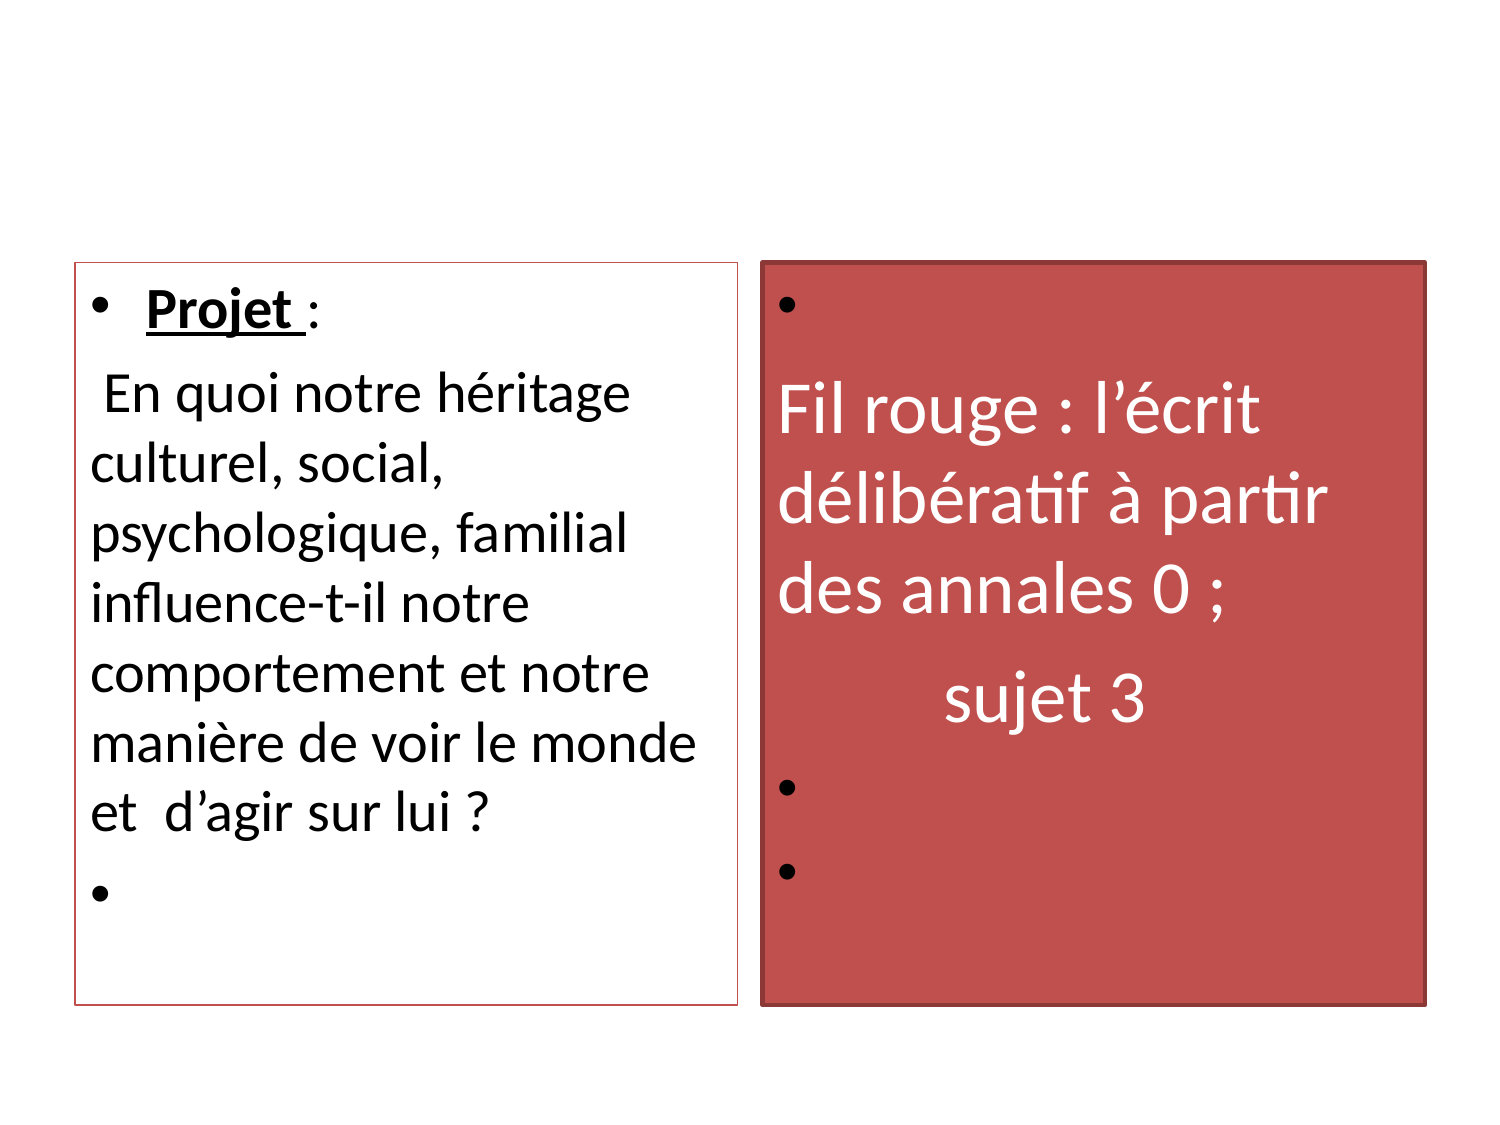

#
Projet :
 En quoi notre héritage culturel, social, psychologique, familial influence-t-il notre comportement et notre manière de voir le monde et d’agir sur lui ?
Fil rouge : l’écrit délibératif à partir des annales 0 ;
sujet 3